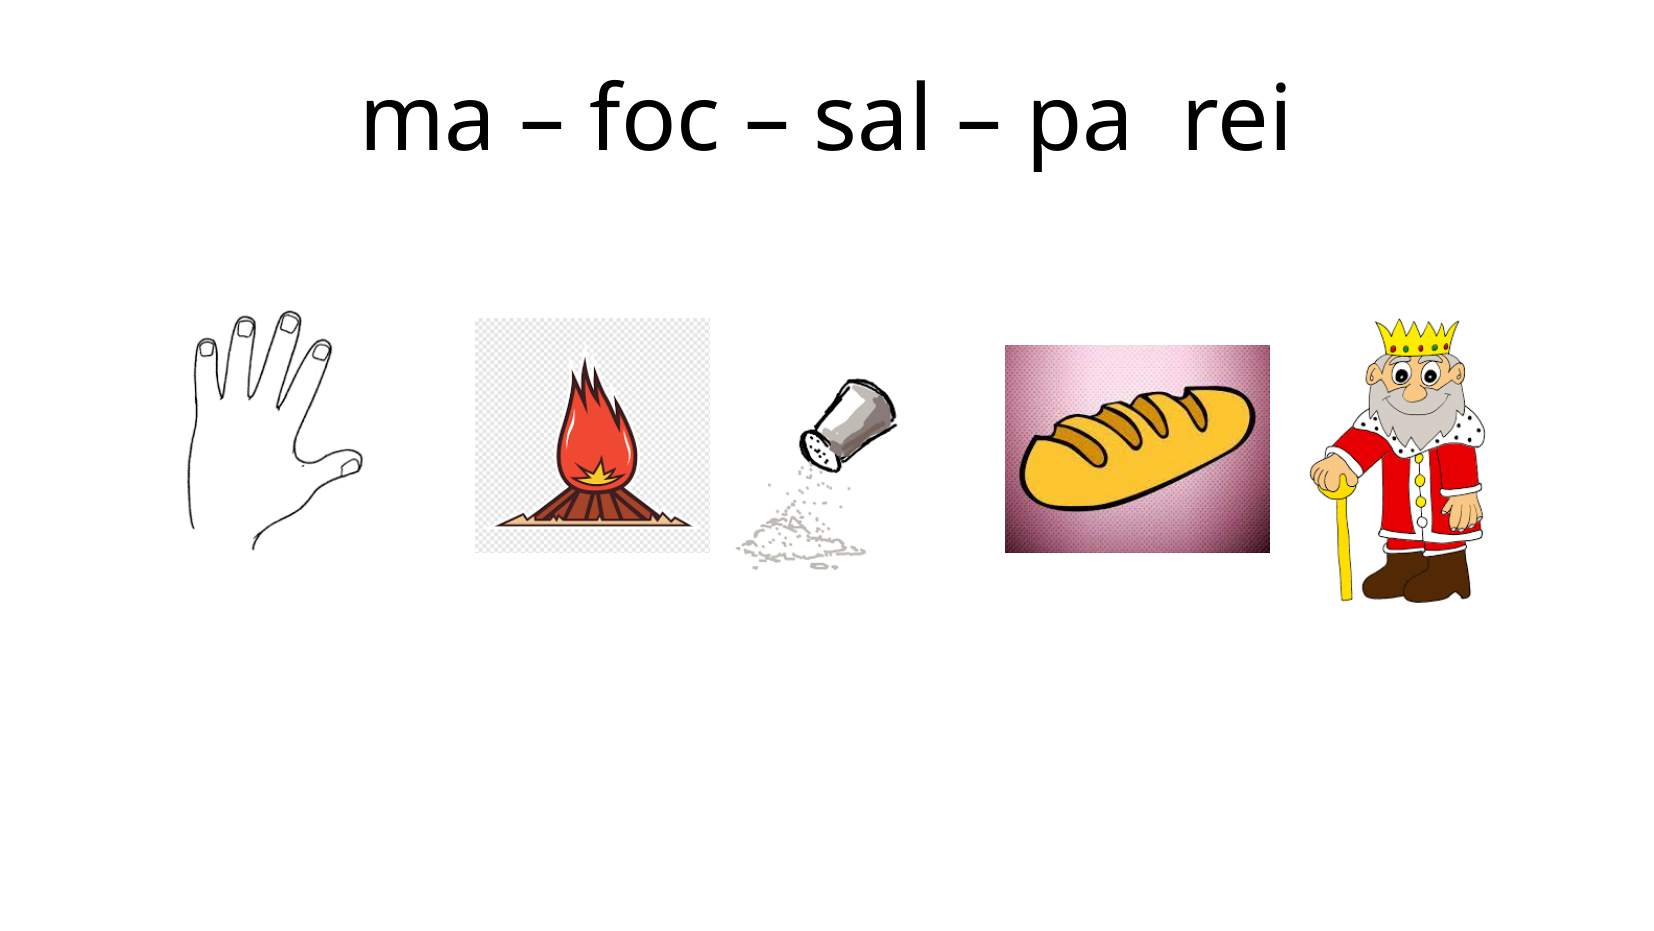

# ma – foc – sal – pa rei